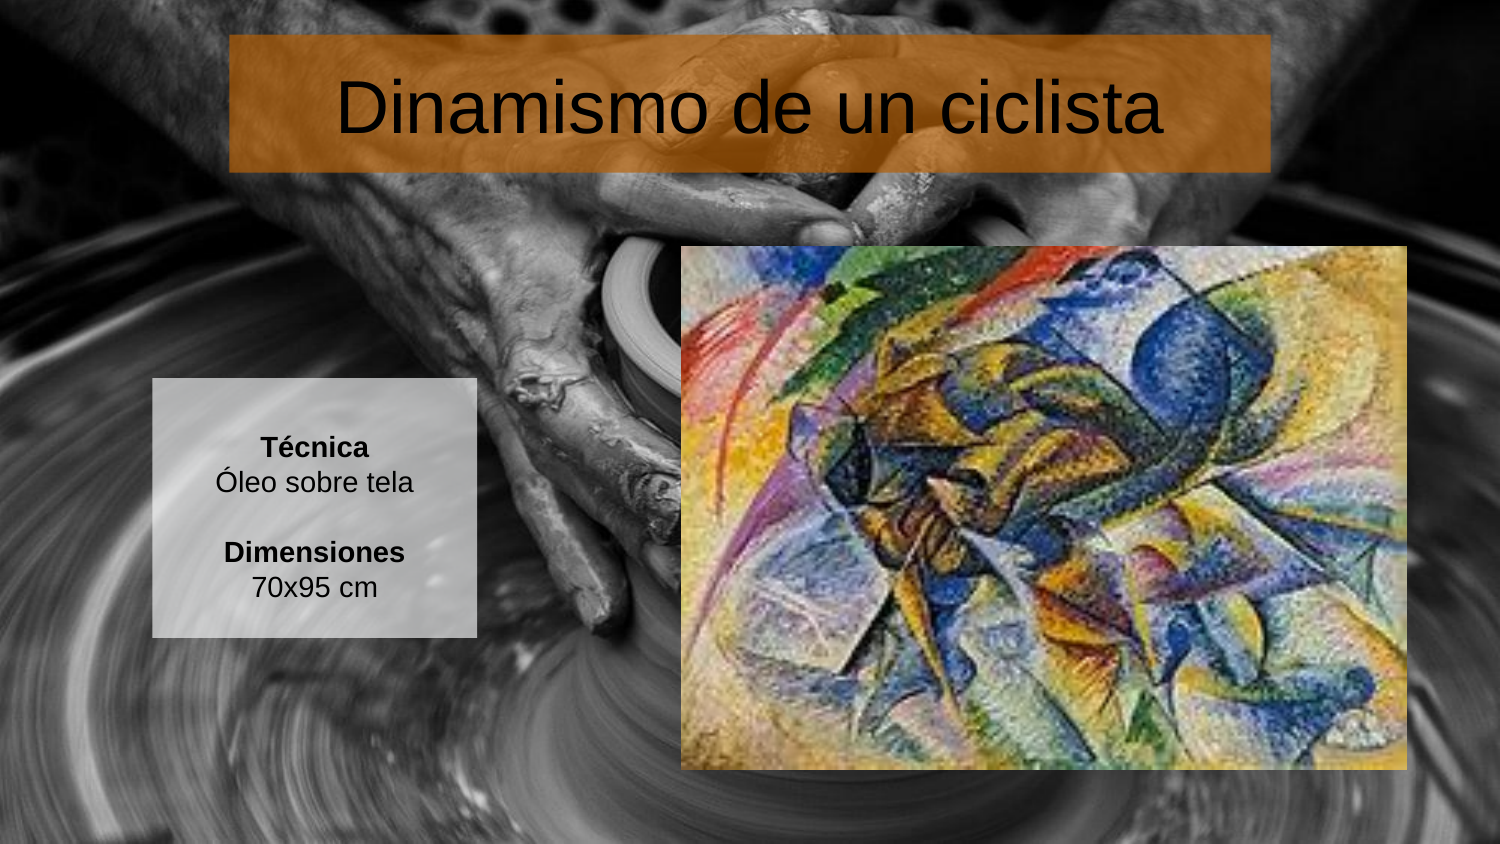

# Dinamismo de un ciclista
Técnica
Óleo sobre tela
Dimensiones
70x95 cm